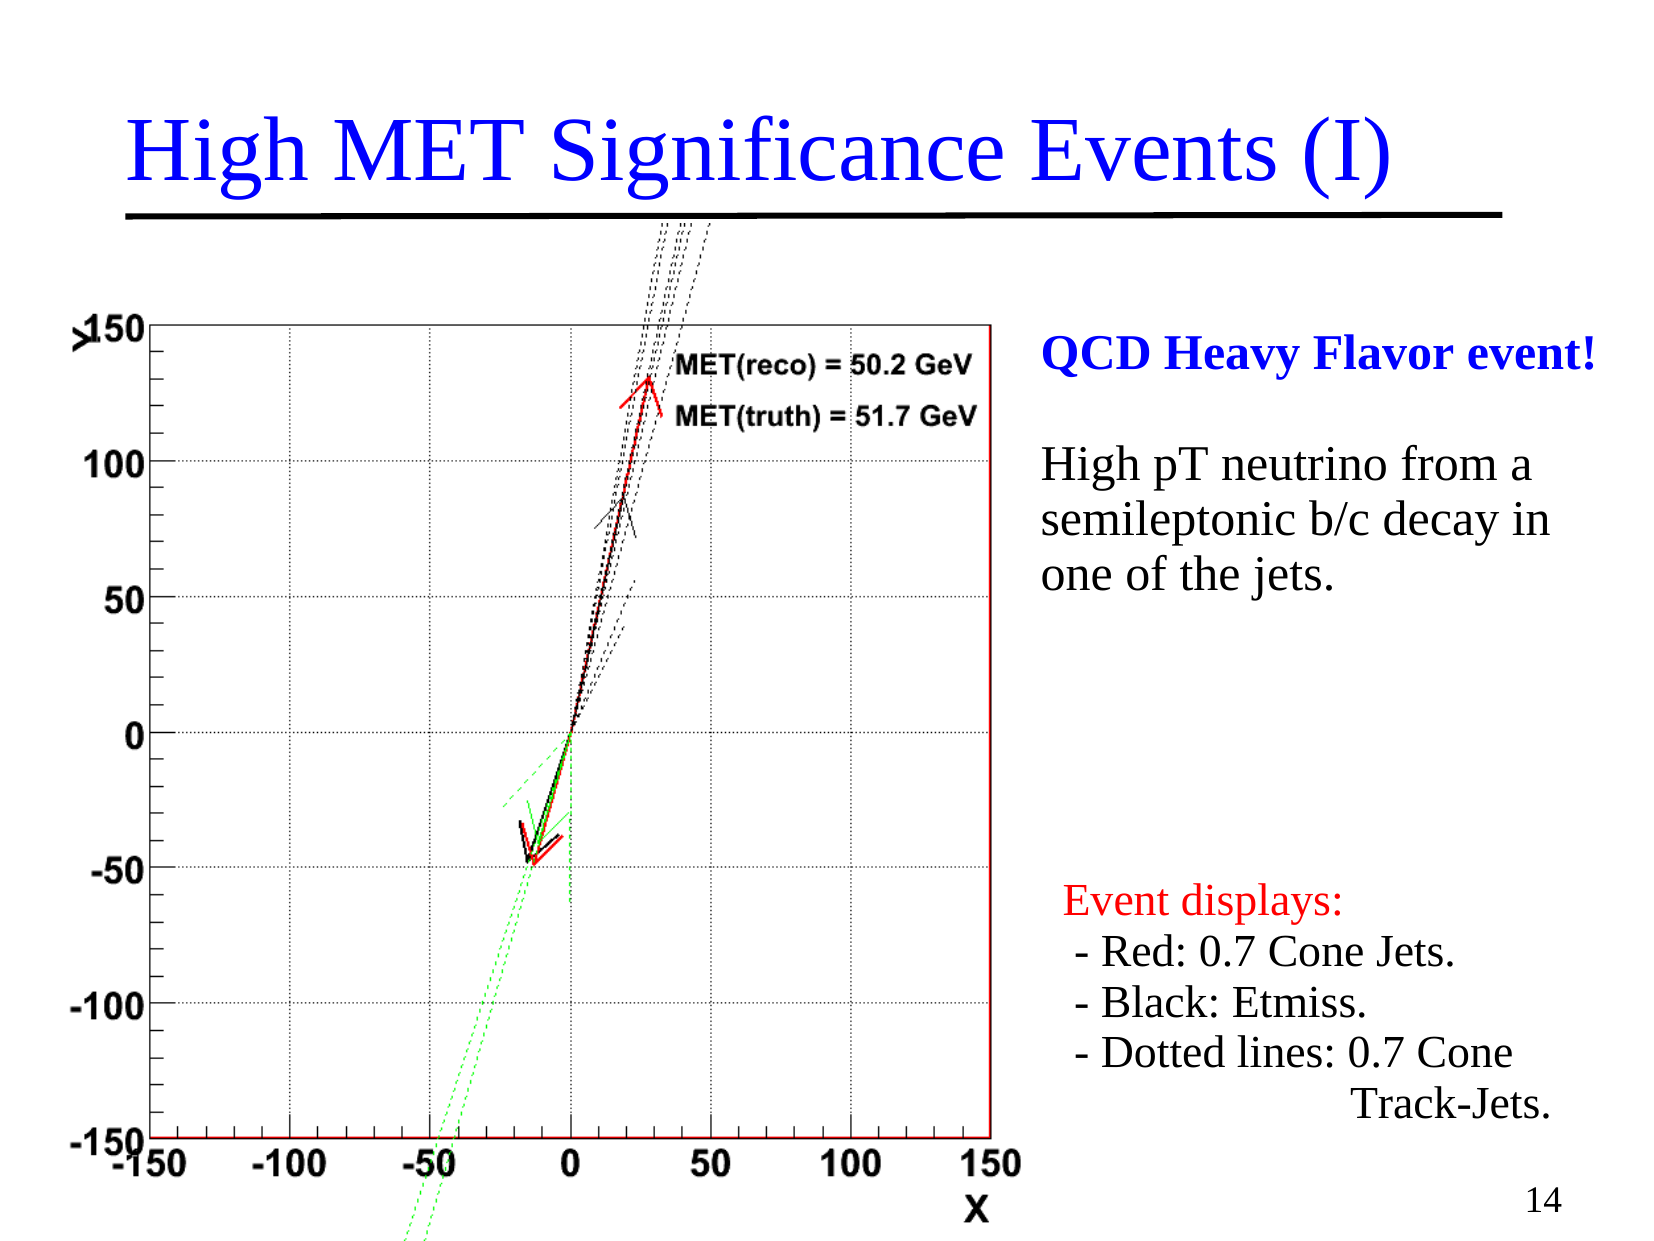

High MET Significance Events (I)
QCD Heavy Flavor event!
High pT neutrino from a
semileptonic b/c decay in
one of the jets.
Event displays:
 - Red: 0.7 Cone Jets.
 - Black: Etmiss.
 - Dotted lines: 0.7 Cone
 Track-Jets.